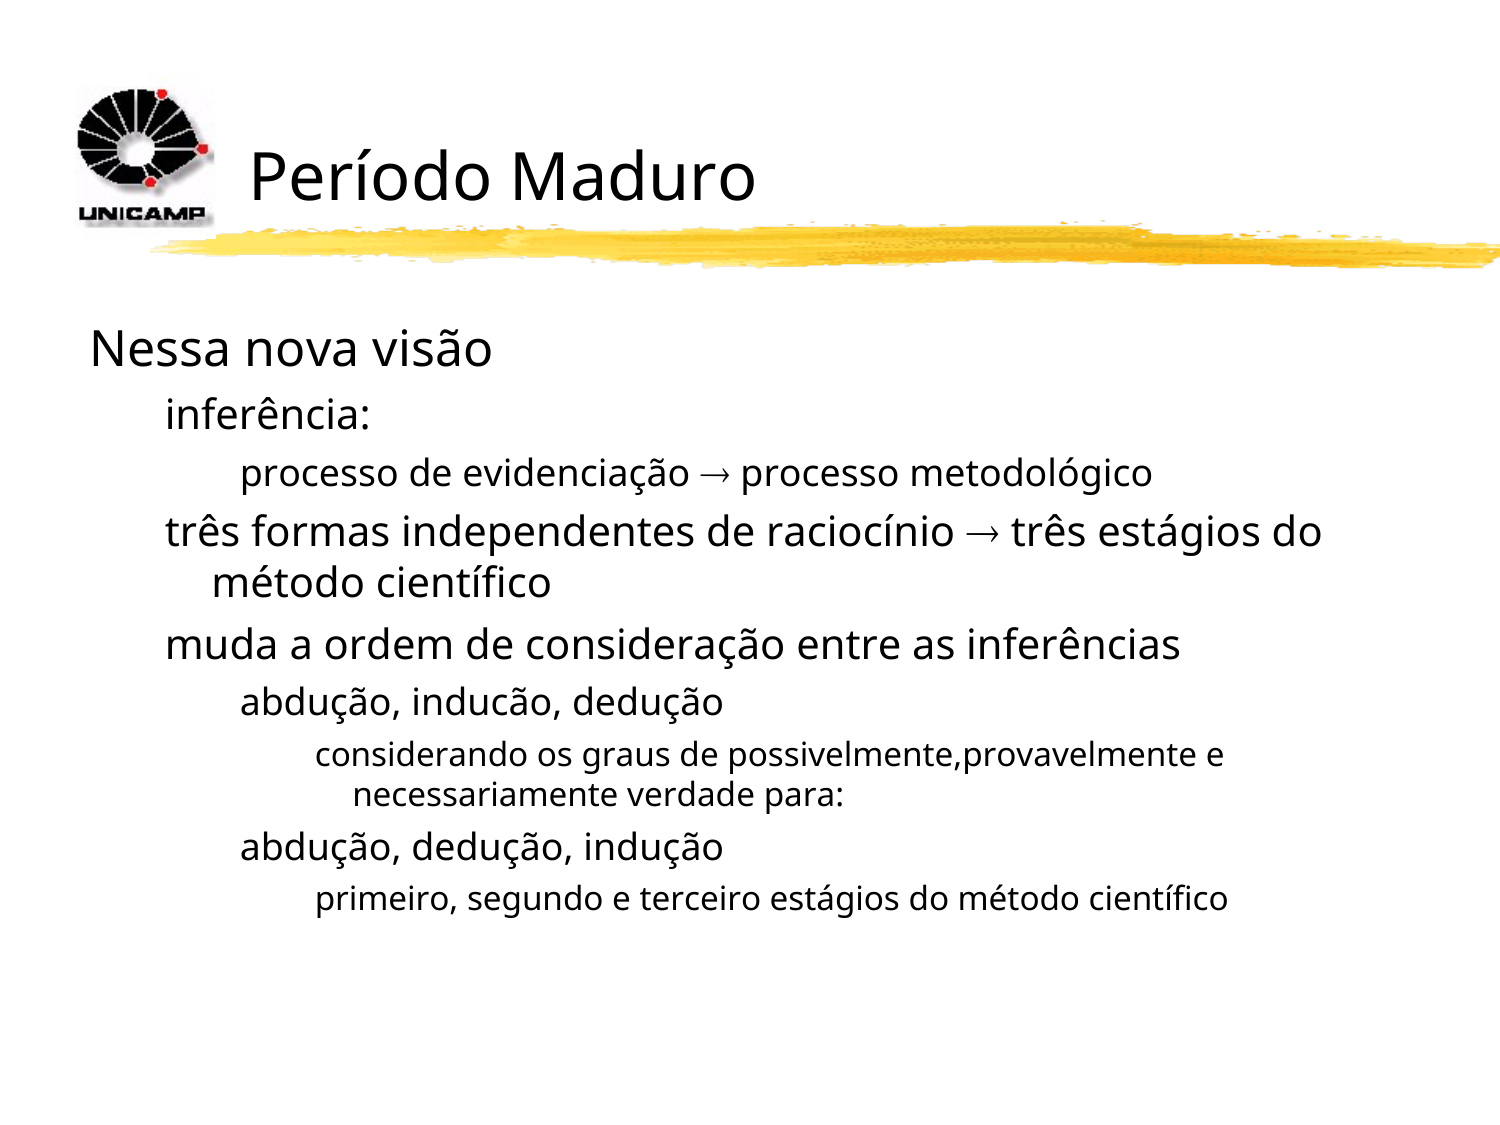

# Período Maduro
Nessa nova visão
inferência:
processo de evidenciação  processo metodológico
três formas independentes de raciocínio  três estágios do método científico
muda a ordem de consideração entre as inferências
abdução, inducão, dedução
considerando os graus de possivelmente,provavelmente e necessariamente verdade para:
abdução, dedução, indução
primeiro, segundo e terceiro estágios do método científico